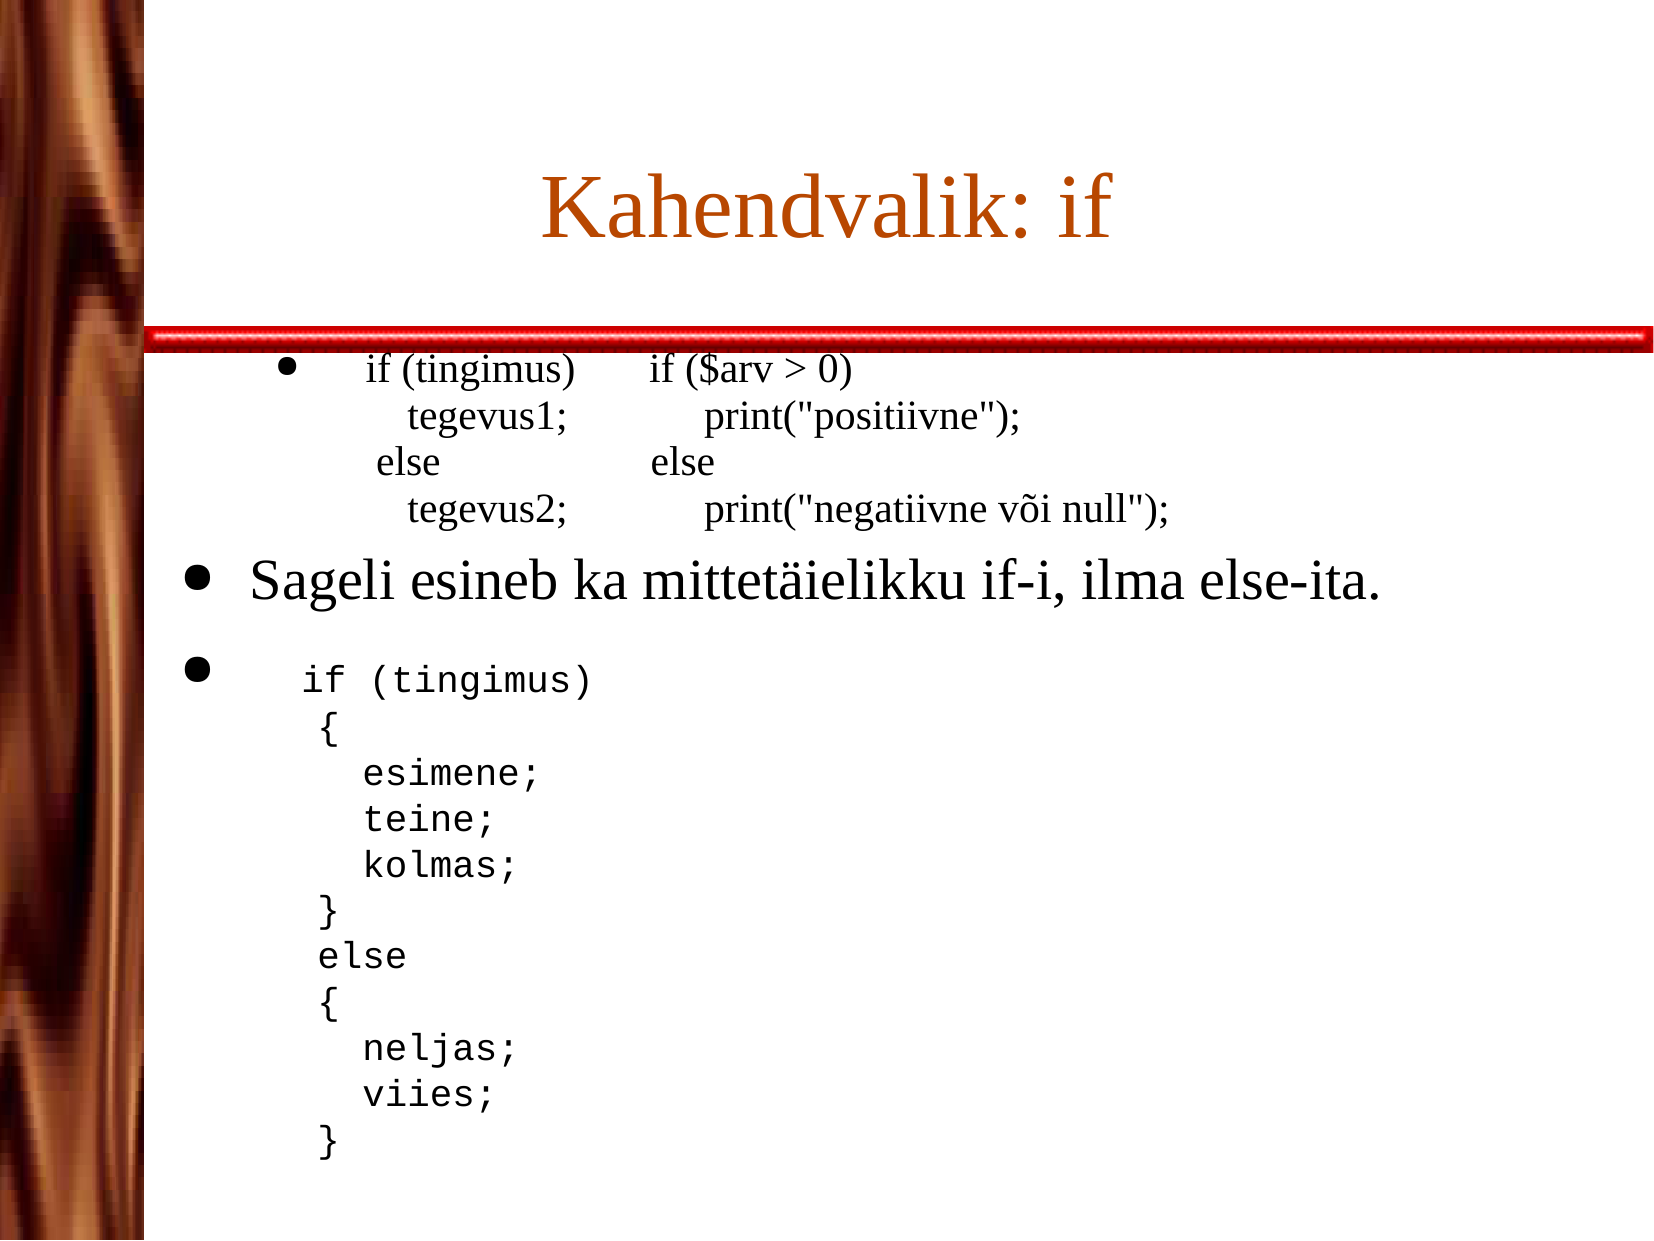

# Kahendvalik: if
 if (tingimus) if ($arv > 0)
 tegevus1; print("positiivne");
 else else
 tegevus2; print("negatiivne või null");
Sageli esineb ka mittetäielikku if-i, ilma else-ita.
 if (tingimus)
 {
 esimene;
 teine;
 kolmas;
 }
 else
 {
 neljas;
 viies;
 }